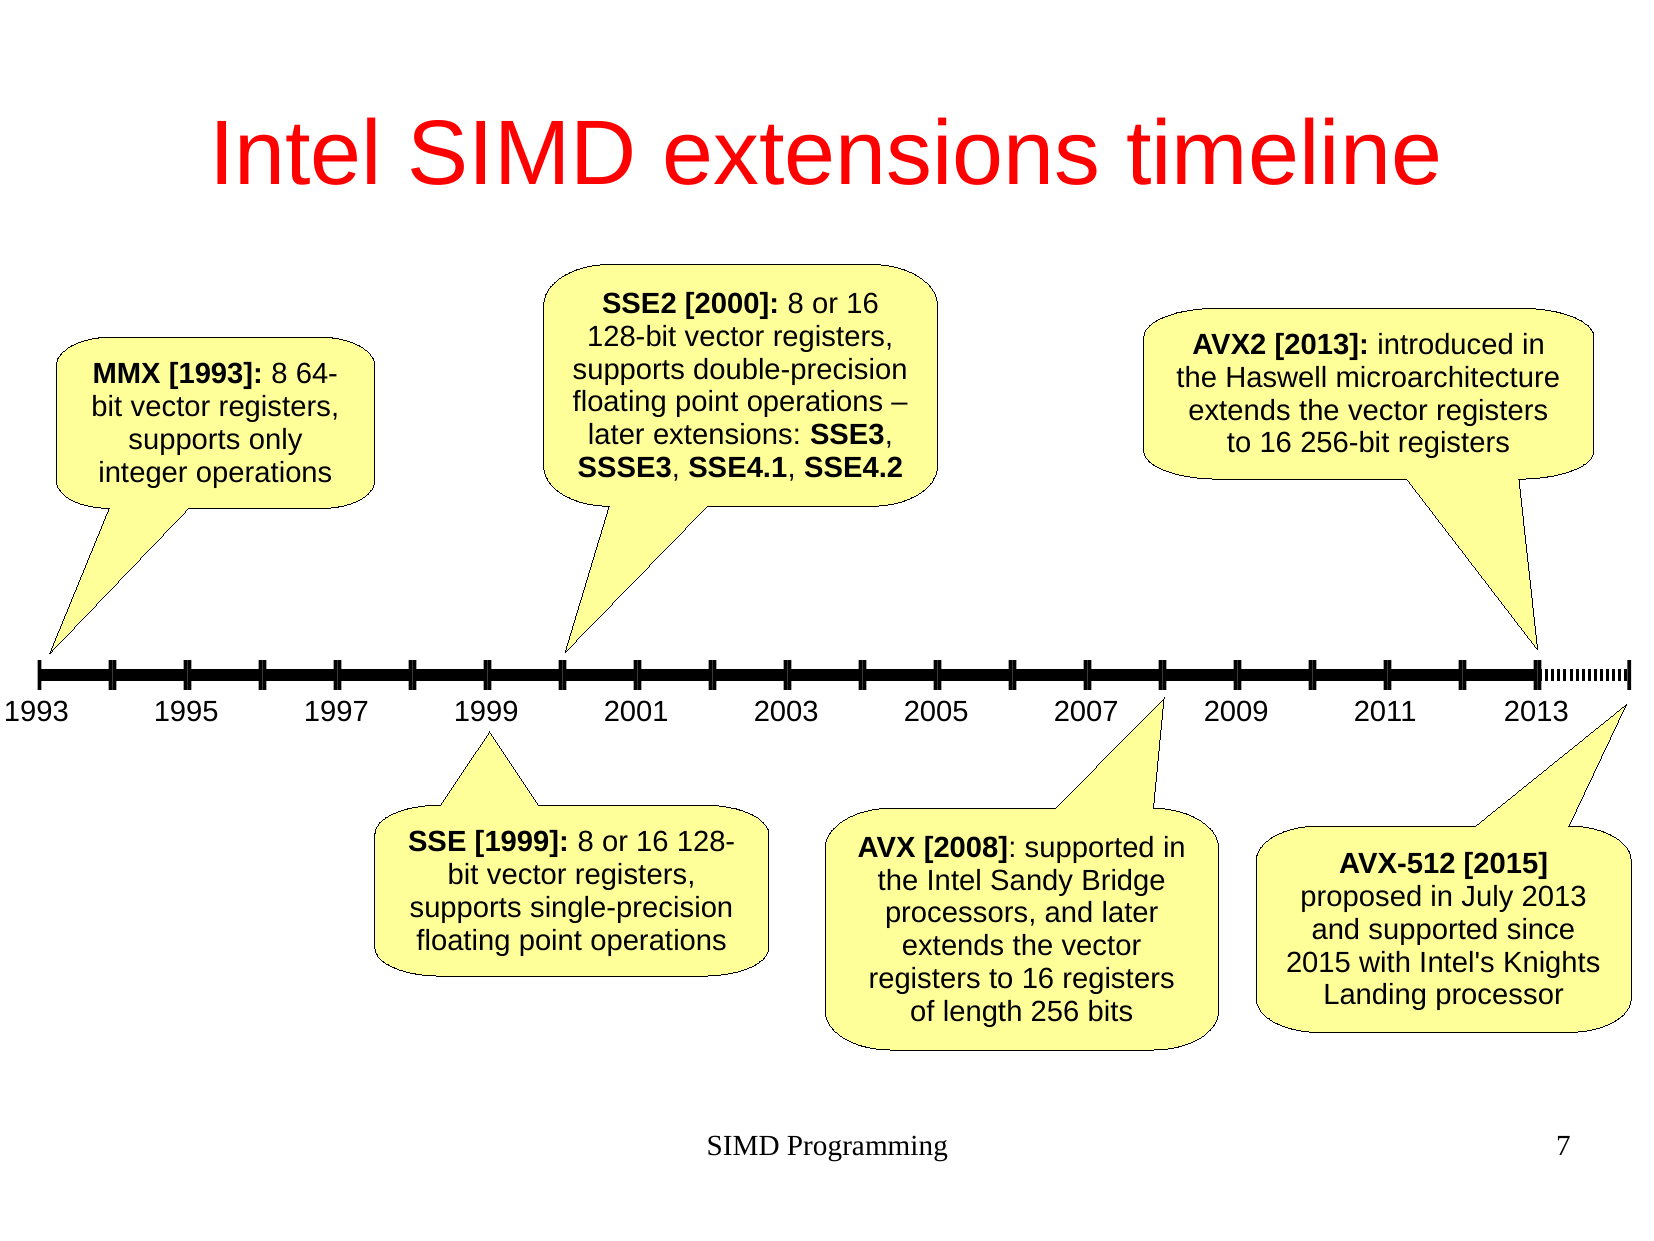

# Intel SIMD extensions timeline
SSE2 [2000]: 8 or 16 128-bit vector registers, supports double-precision floating point operations – later extensions: SSE3, SSSE3, SSE4.1, SSE4.2
AVX2 [2013]: introduced in the Haswell microarchitecture extends the vector registers to 16 256-bit registers
MMX [1993]: 8 64-bit vector registers, supports only integer operations
1995
2001
2003
2007
2009
2011
1993
1997
1999
2005
2013
SSE [1999]: 8 or 16 128-bit vector registers, supports single-precision floating point operations
AVX [2008]: supported in the Intel Sandy Bridge processors, and later extends the vector registers to 16 registers of length 256 bits
AVX-512 [2015] proposed in July 2013 and supported since 2015 with Intel's Knights Landing processor
SIMD Programming
7